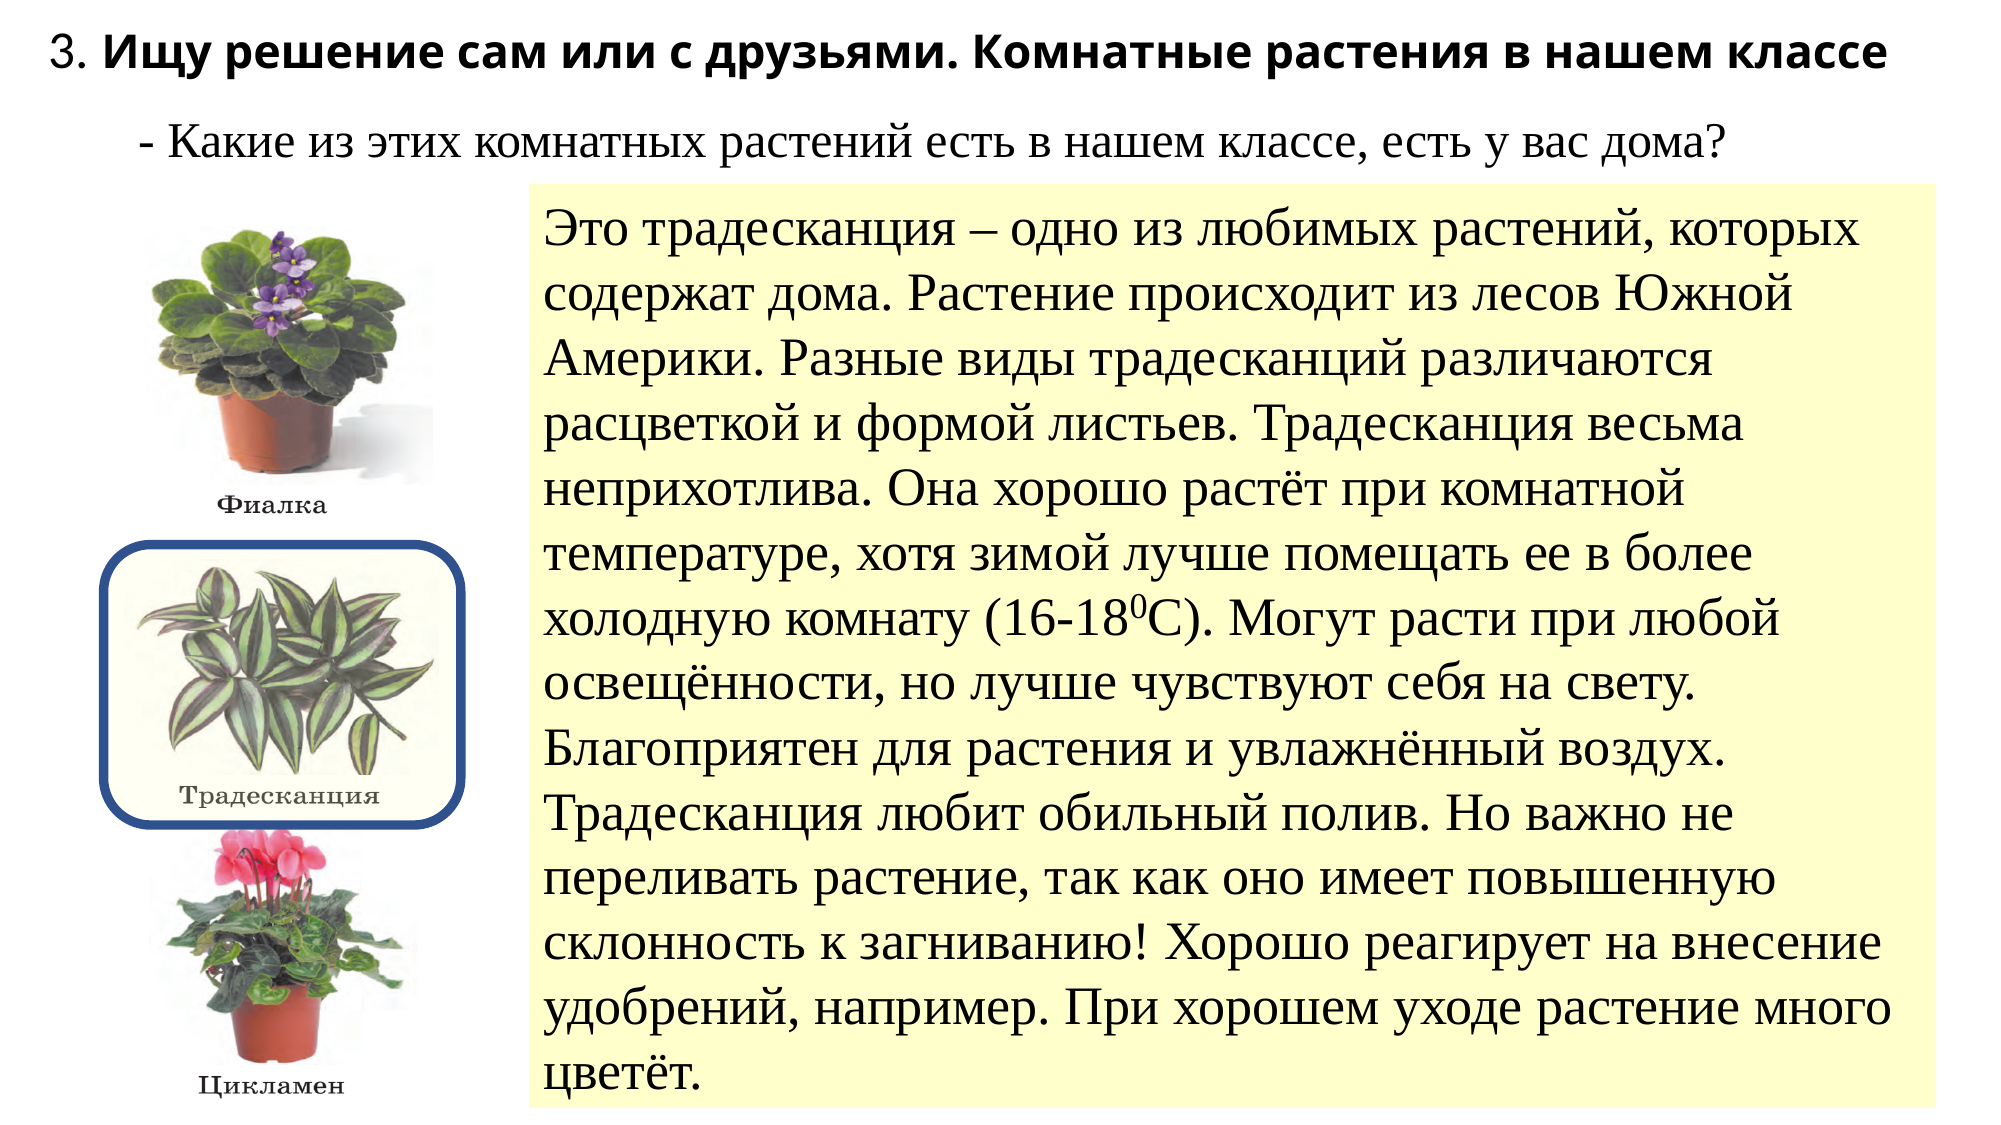

3. Ищу решение сам или с друзьями. Комнатные растения в нашем классе
# - Какие из этих комнатных растений есть в нашем классе, есть у вас дома?
Это традесканция – одно из любимых растений, которых содержат дома. Растение происходит из лесов Южной Америки. Разные виды традесканций различаются расцветкой и формой листьев. Традесканция весьма неприхотлива. Она хорошо растёт при комнатной температуре, хотя зимой лучше помещать ее в более холодную комнату (16-180С). Могут расти при любой освещённости, но лучше чувствуют себя на свету. Благоприятен для растения и увлажнённый воздух. Традесканция любит обильный полив. Но важно не переливать растение, так как оно имеет повышенную склонность к загниванию! Хорошо реагирует на внесение удобрений, например. При хорошем уходе растение много цветёт.